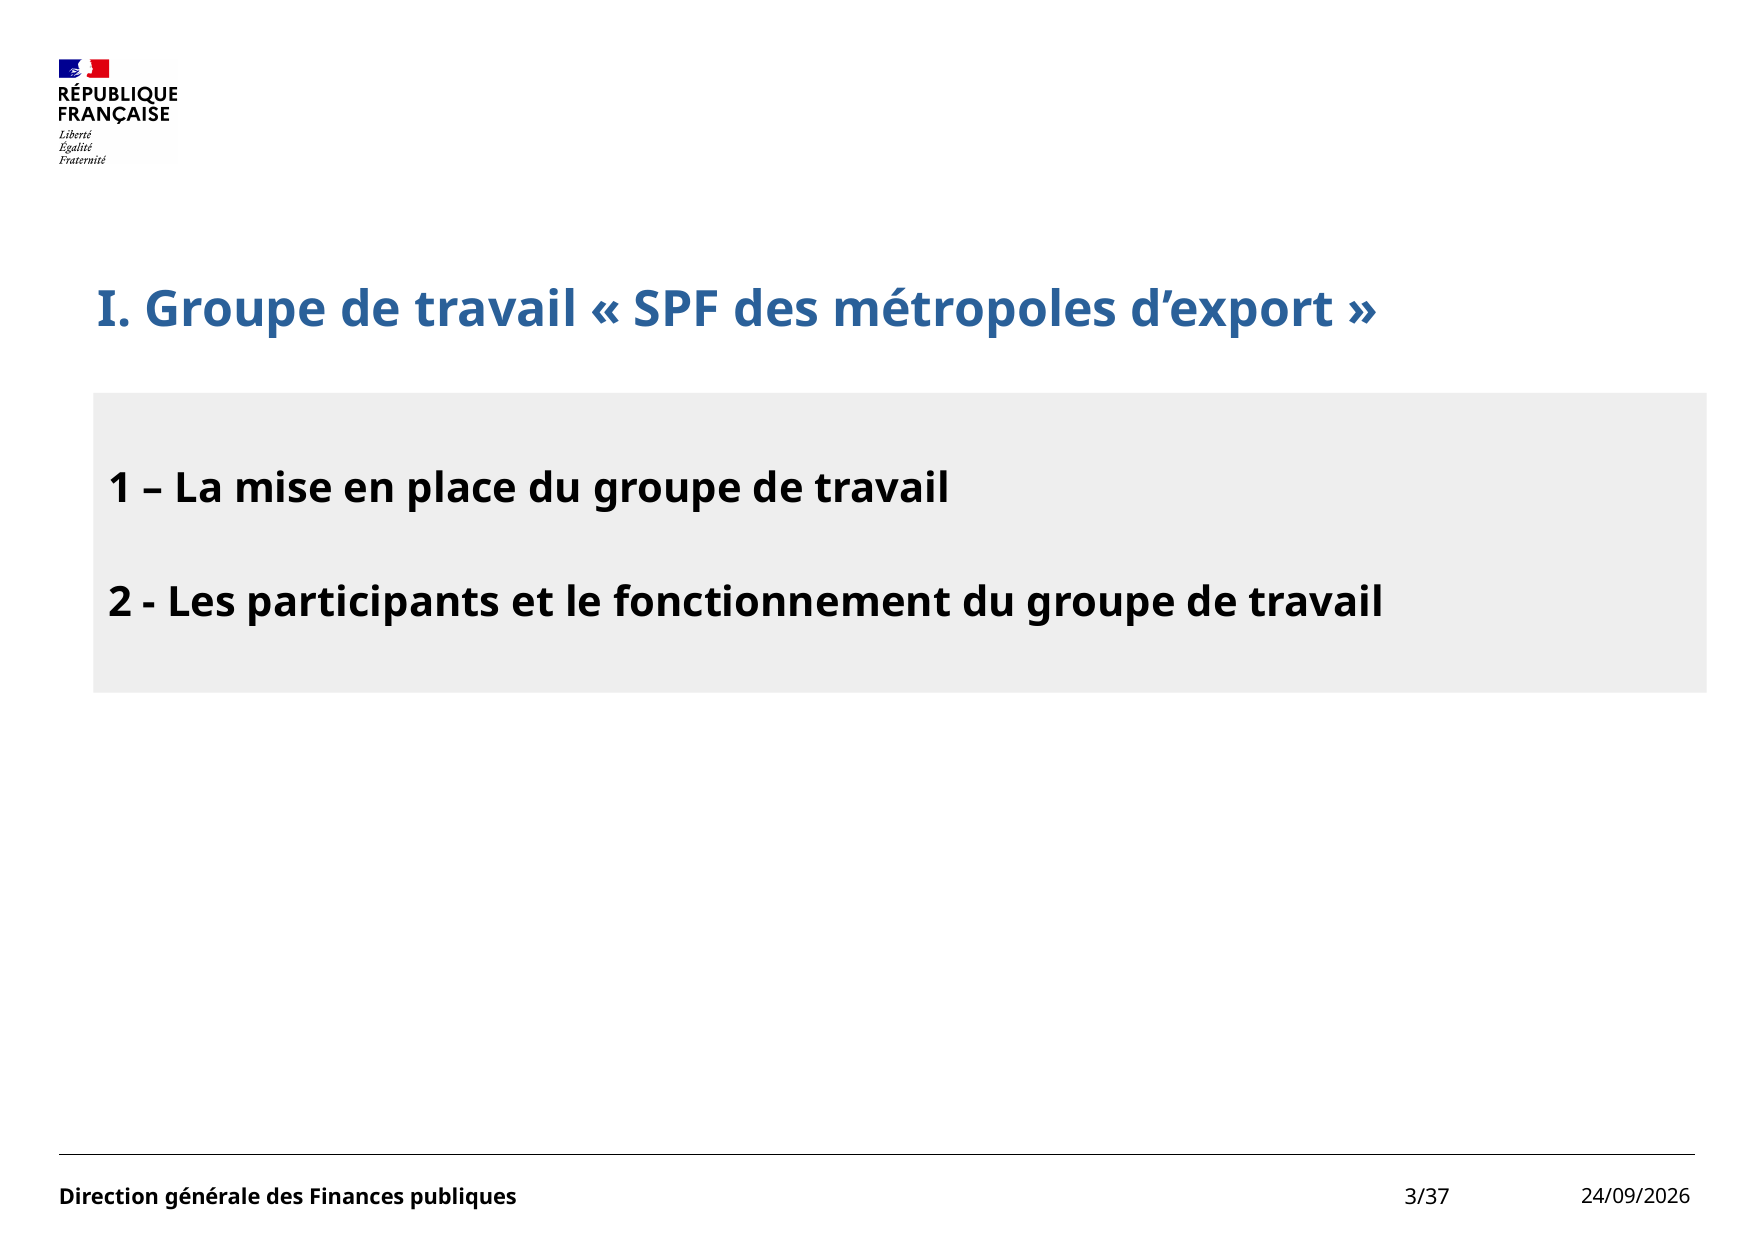

I. Groupe de travail « SPF des métropoles d’export »
1 – La mise en place du groupe de travail
2 - Les participants et le fonctionnement du groupe de travail